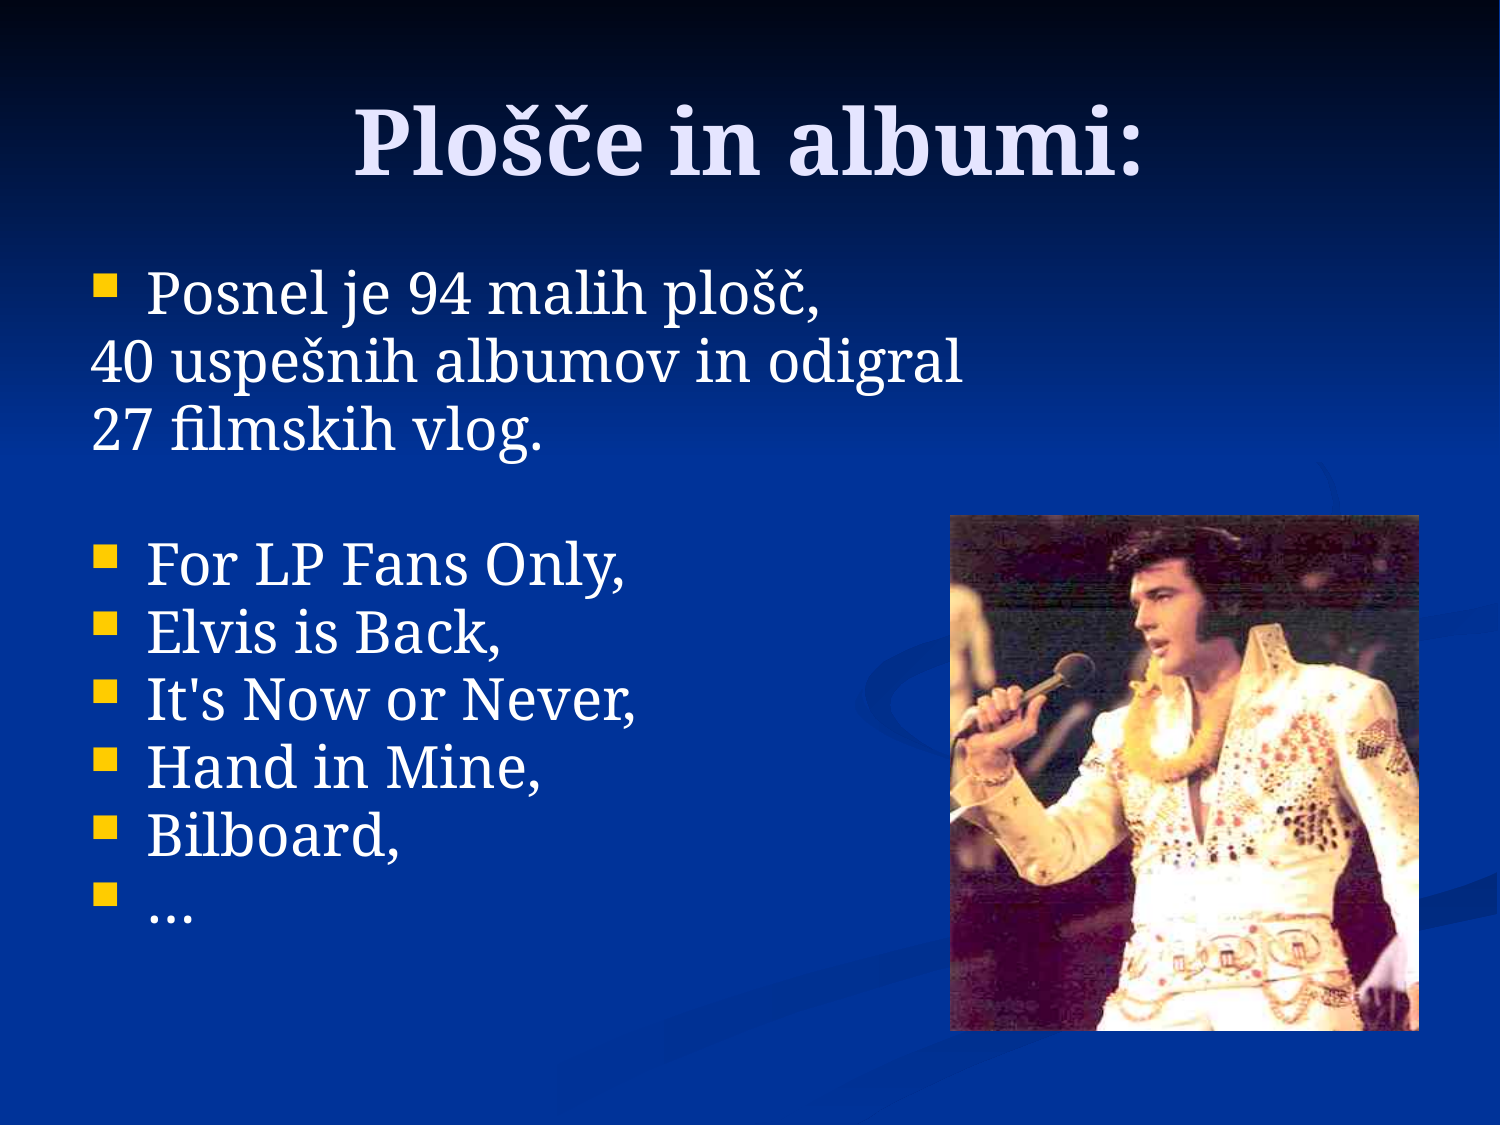

# Plošče in albumi:
Posnel je 94 malih plošč,
40 uspešnih albumov in odigral
27 filmskih vlog.
For LP Fans Only,
Elvis is Back,
It's Now or Never,
Hand in Mine,
Bilboard,
…